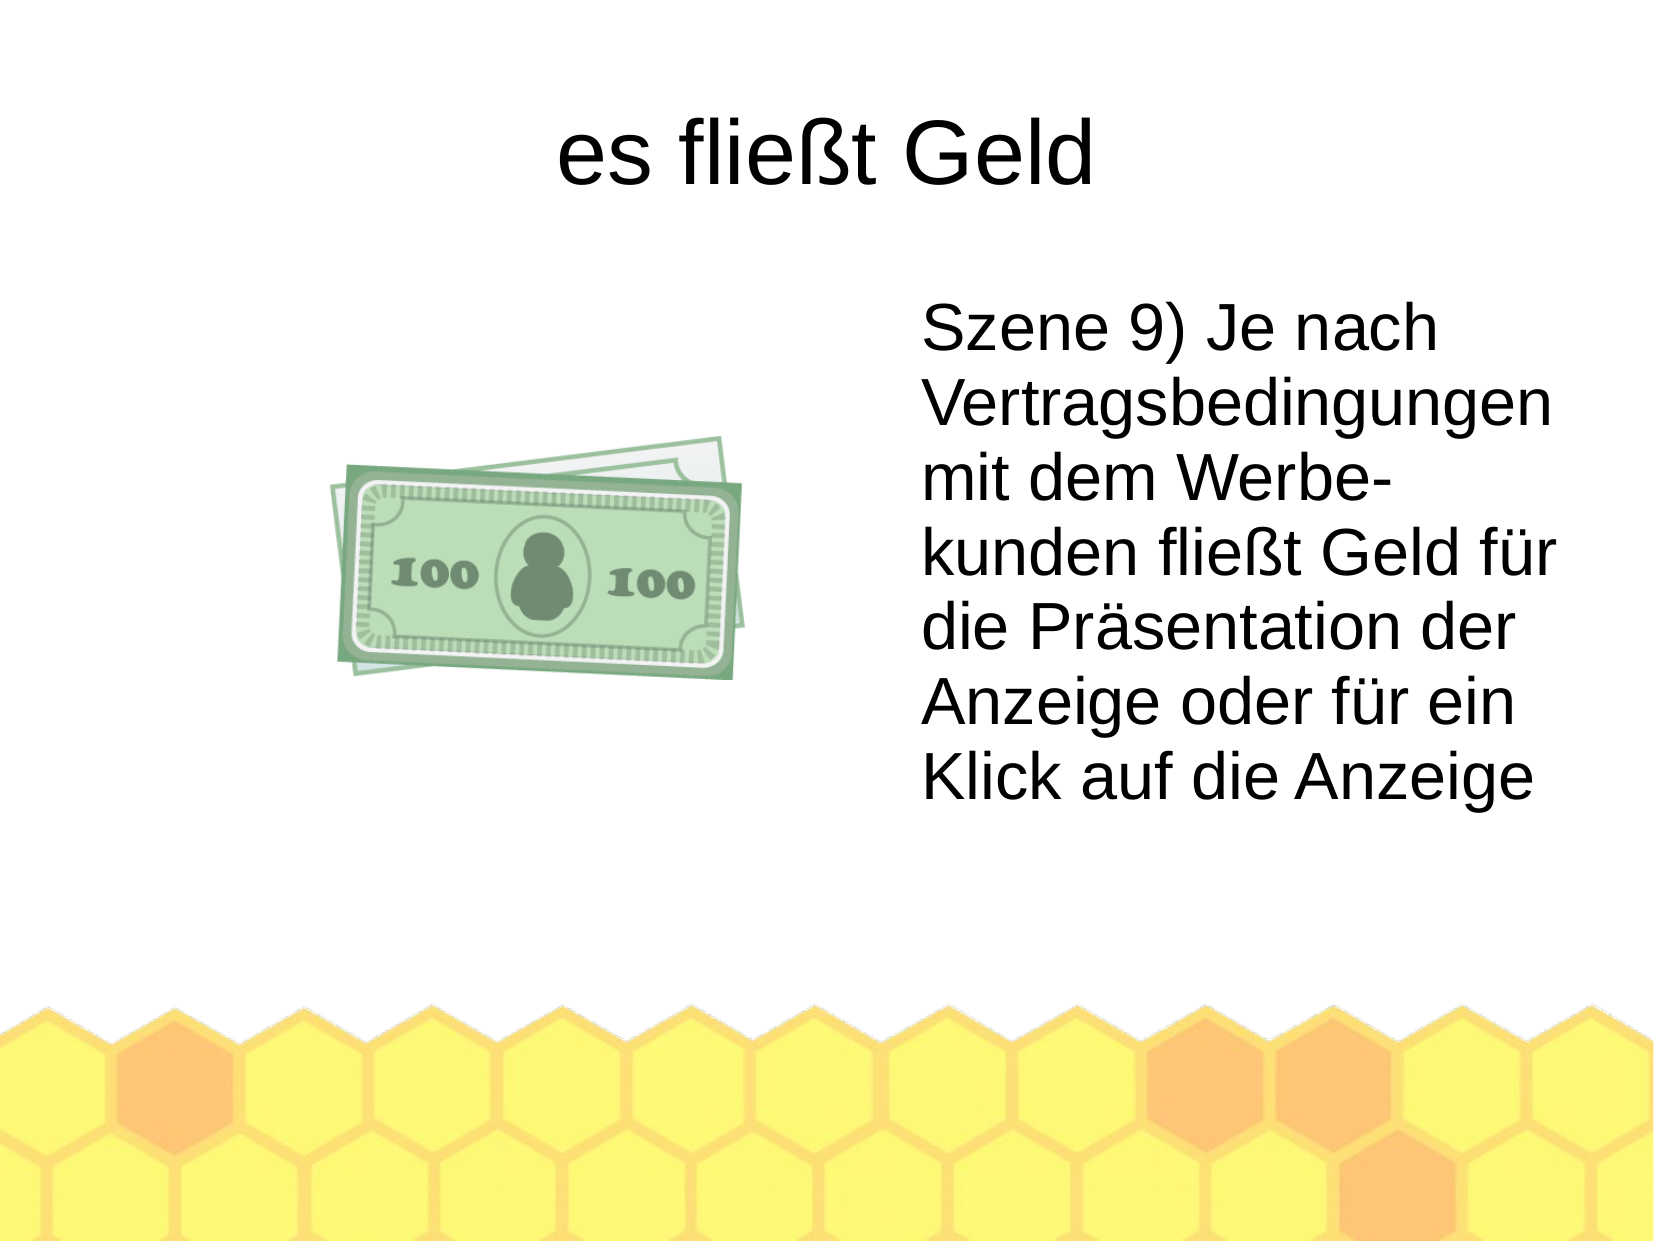

es fließt Geld
Szene 9) Je nach Vertragsbedingungen mit dem Werbe-kunden fließt Geld für die Präsentation der Anzeige oder für ein Klick auf die Anzeige
#